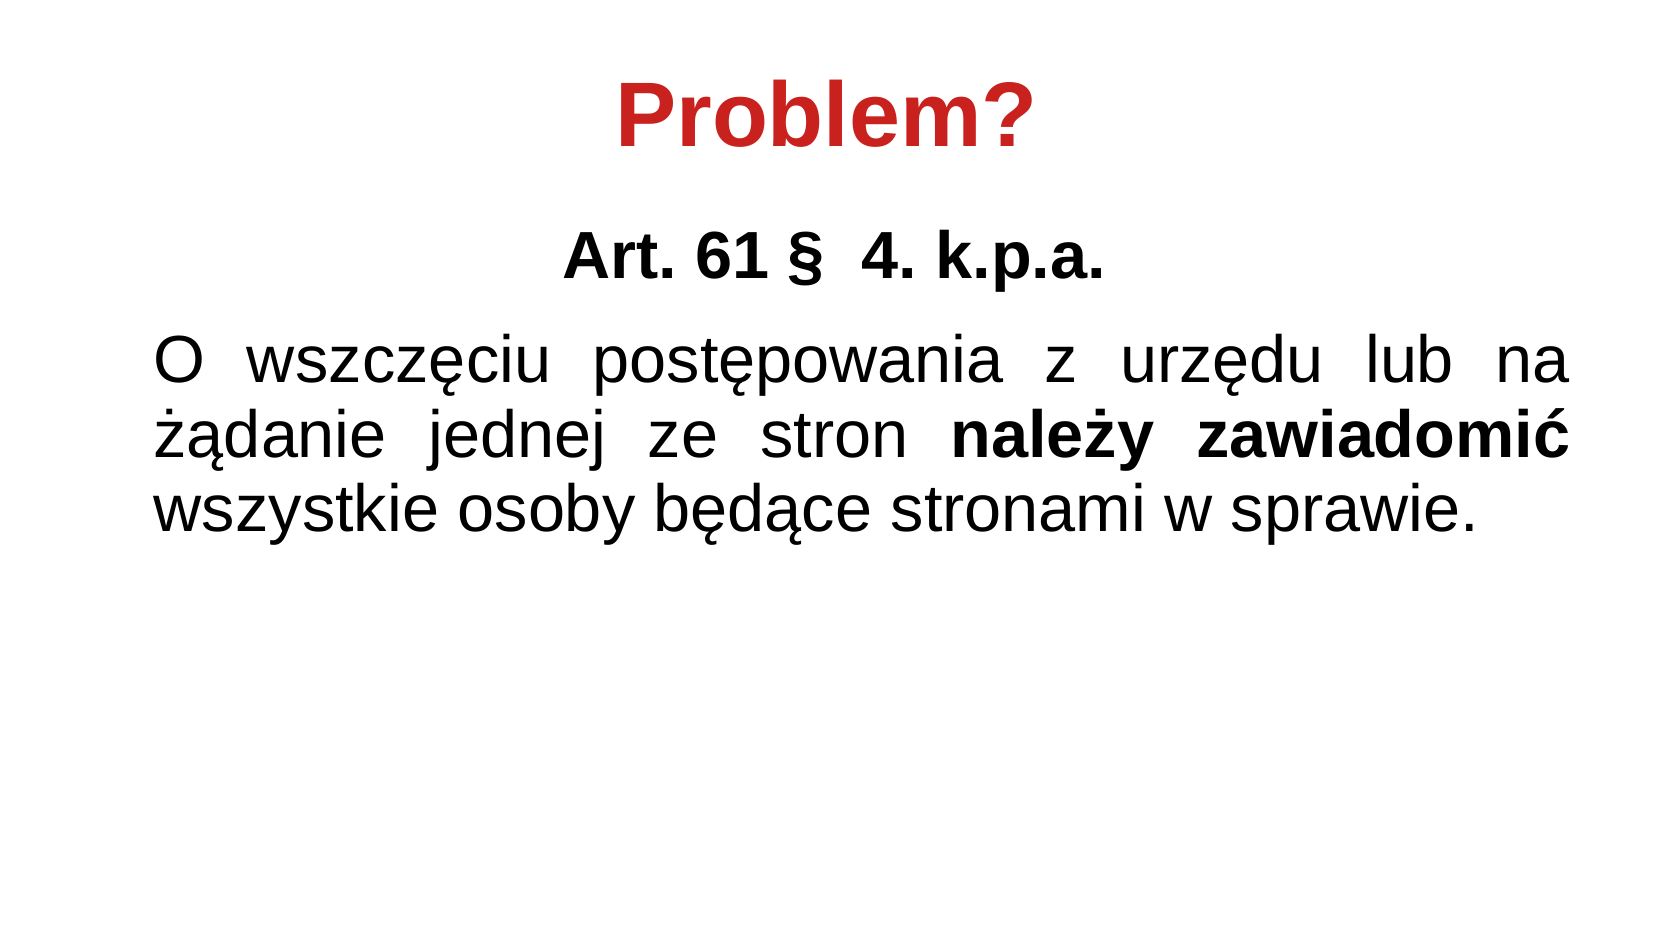

# Problem?
Art. 61 § 4. k.p.a.
O wszczęciu postępowania z urzędu lub na żądanie jednej ze stron należy zawiadomić wszystkie osoby będące stronami w sprawie.